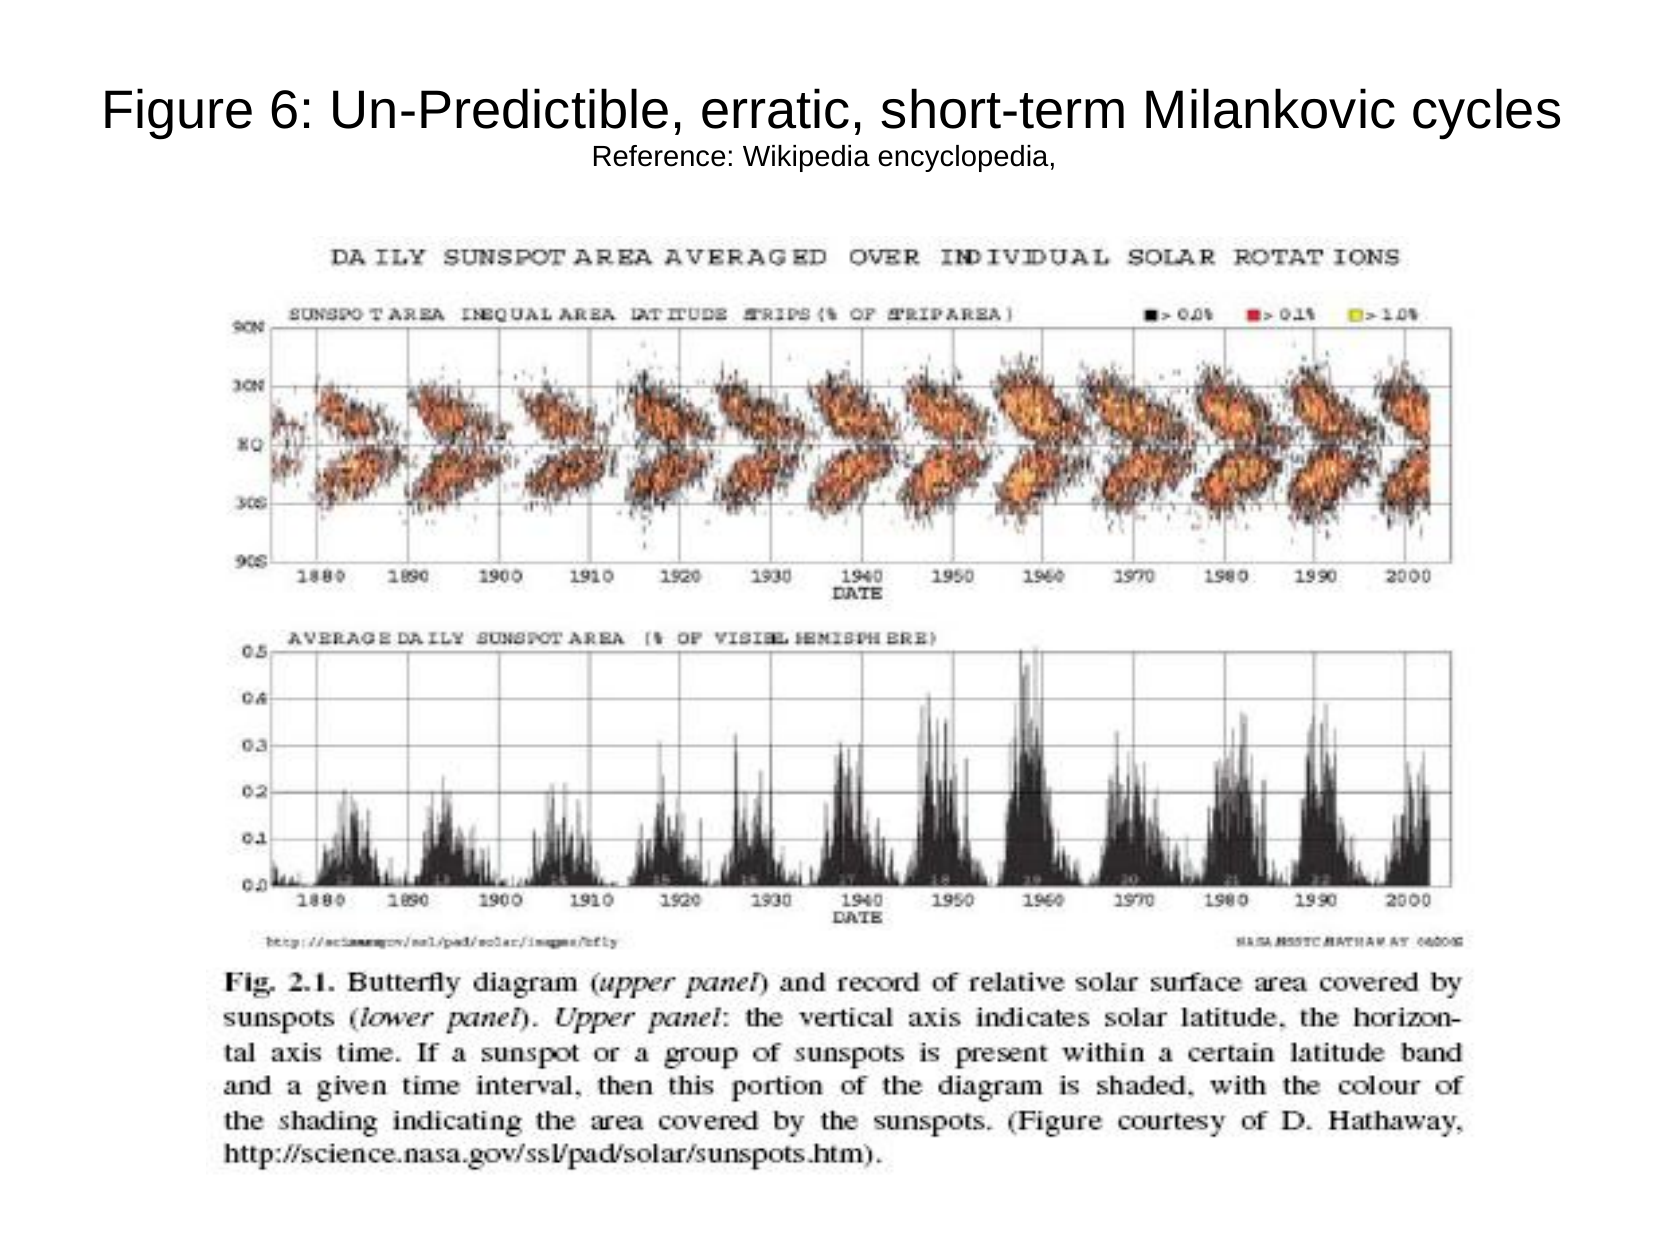

# Figure 6: Un-Predictible, erratic, short-term Milankovic cycles Reference: Wikipedia encyclopedia,